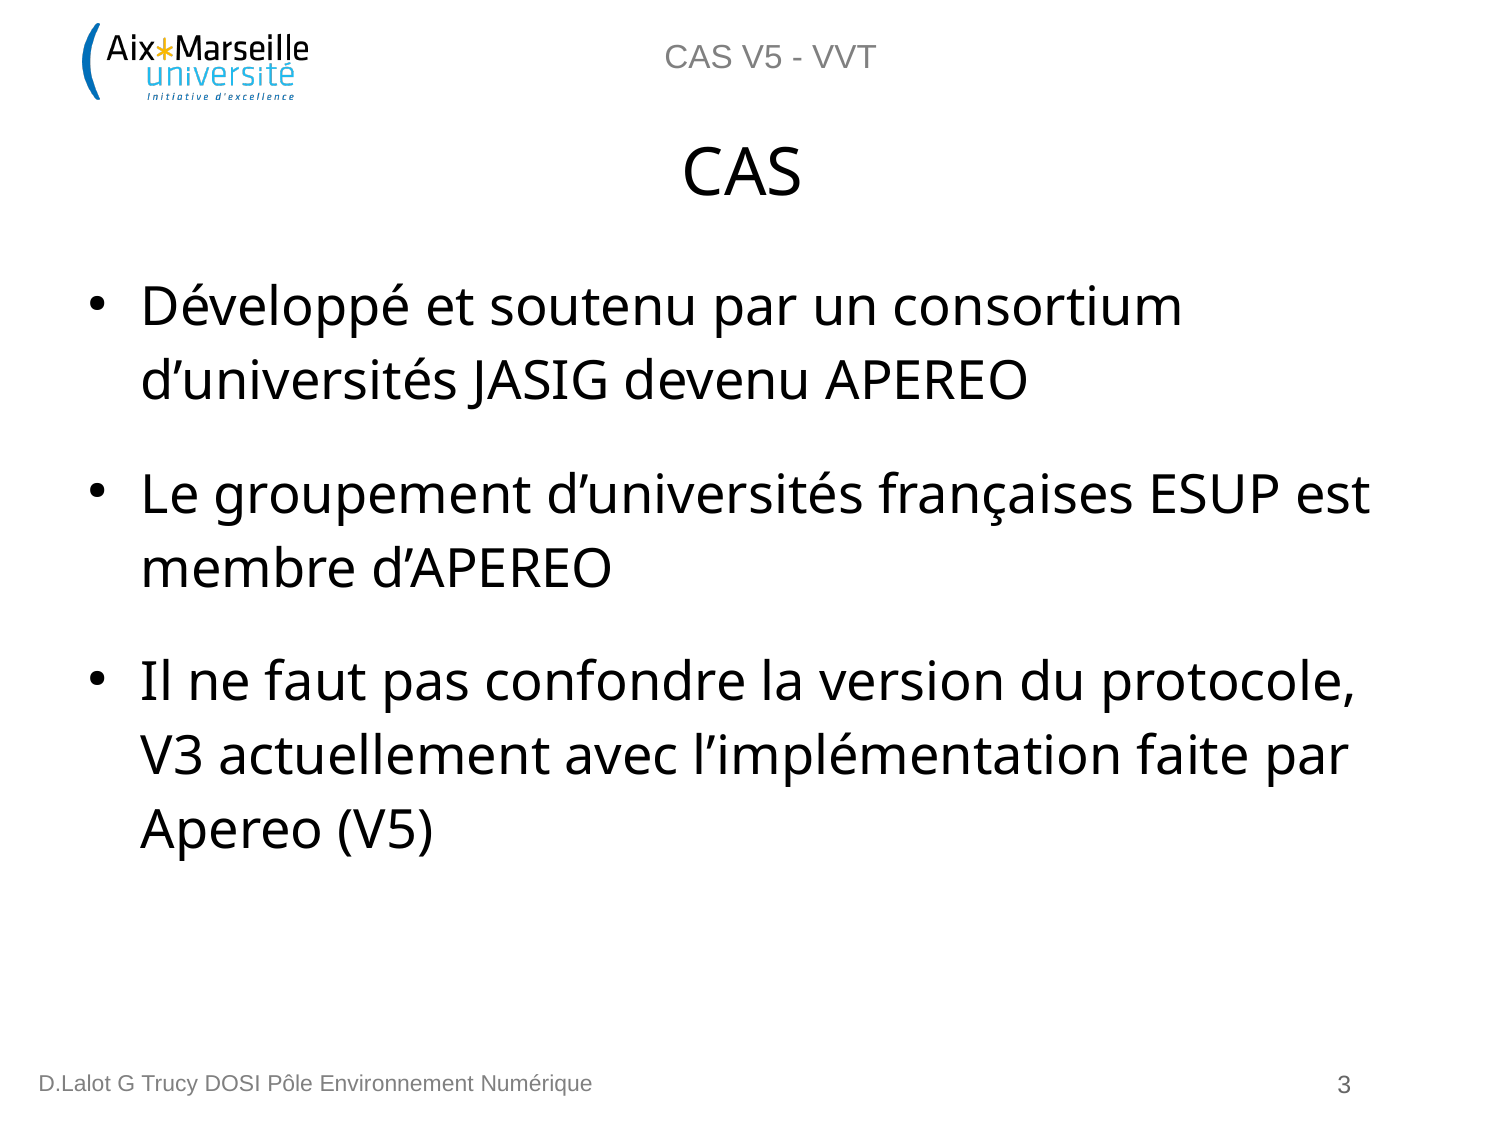

# CAS
Développé et soutenu par un consortium d’universités JASIG devenu APEREO
Le groupement d’universités françaises ESUP est membre d’APEREO
Il ne faut pas confondre la version du protocole, V3 actuellement avec l’implémentation faite par Apereo (V5)